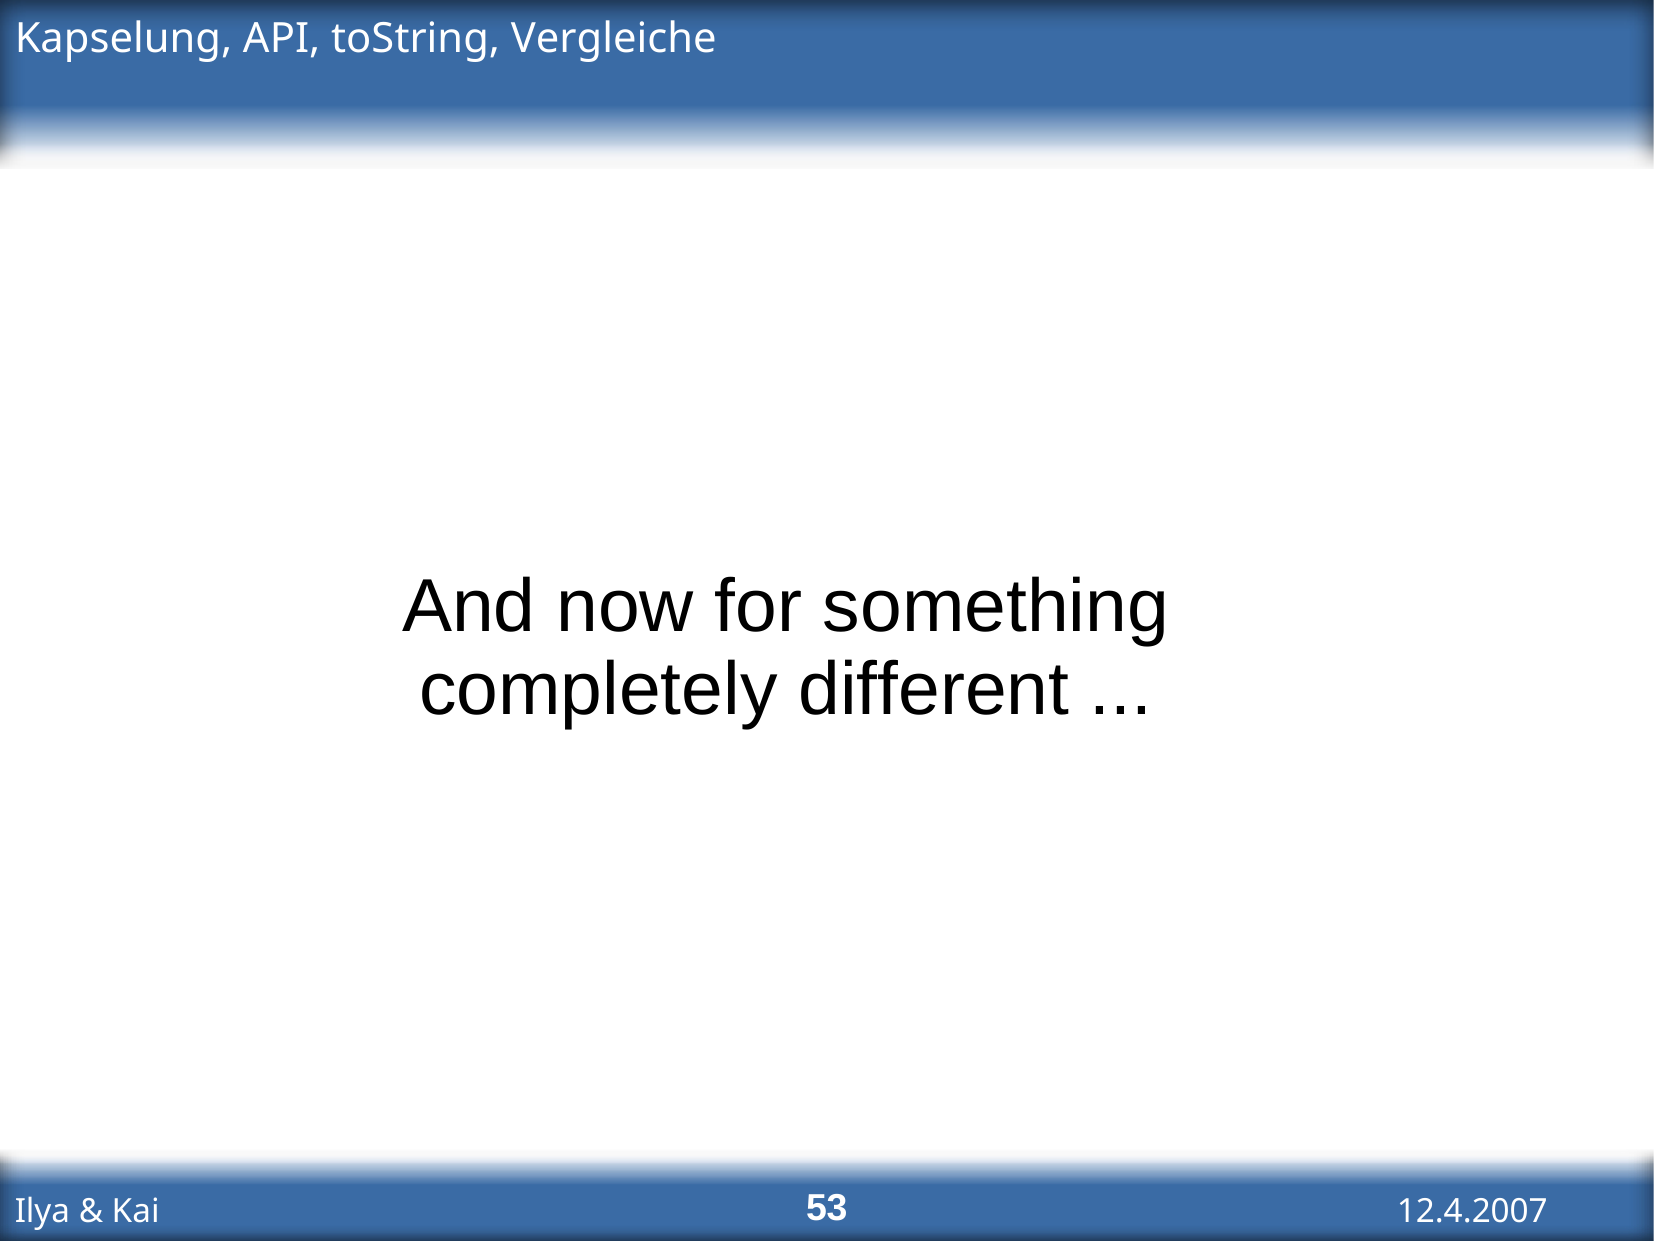

And now for something
completely different ...
53